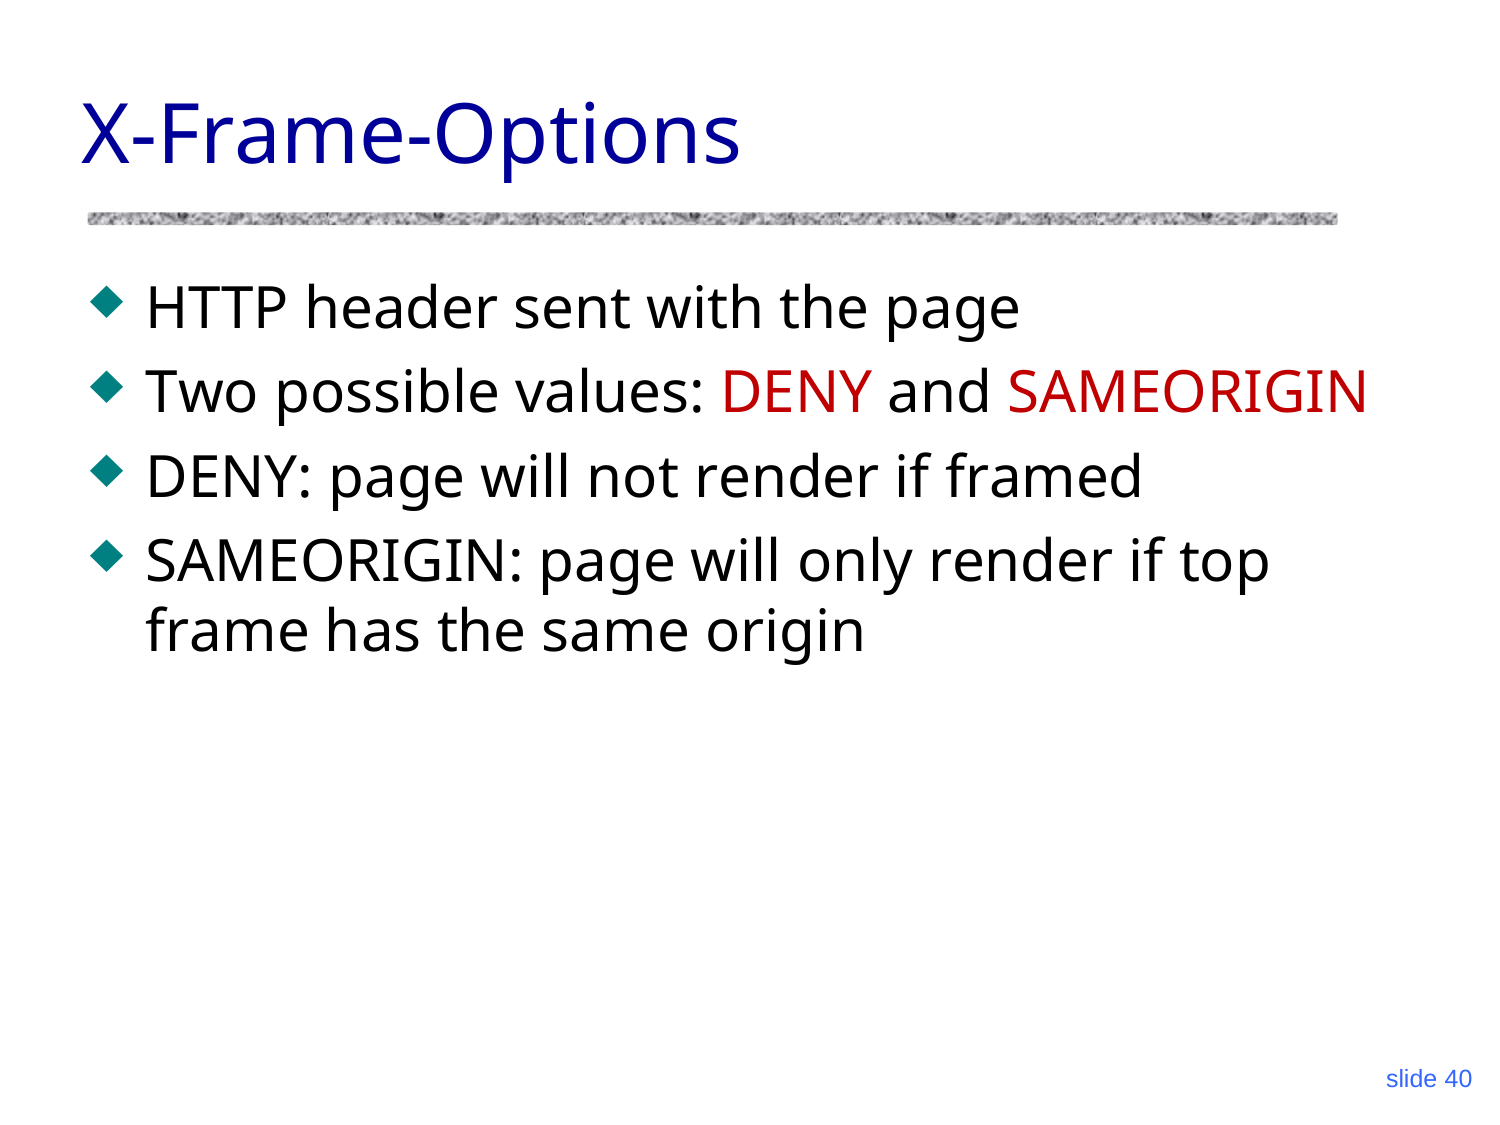

X-Frame-Options
HTTP header sent with the page
Two possible values: DENY and SAMEORIGIN
DENY: page will not render if framed
SAMEORIGIN: page will only render if top frame has the same origin
slide